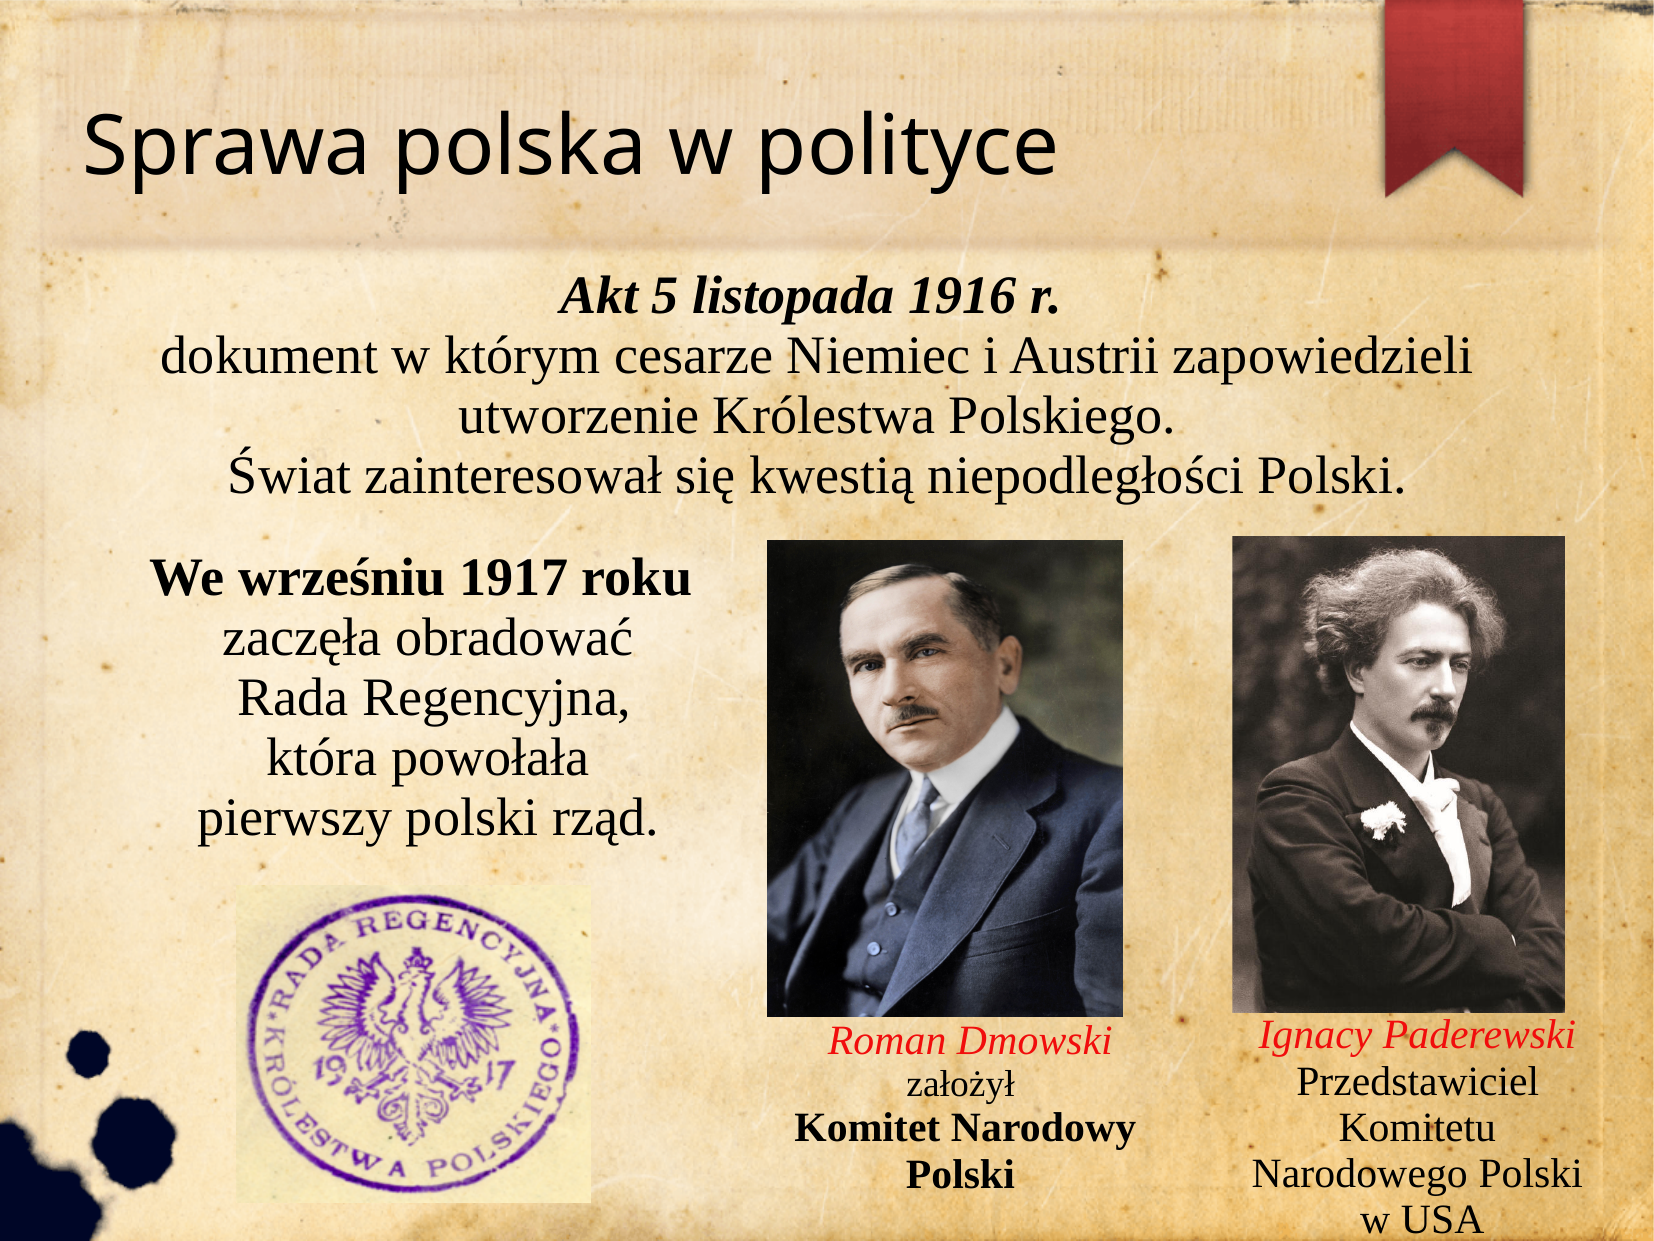

# Sprawa polska w polityce
Akt 5 listopada 1916 r.
dokument w którym cesarze Niemiec i Austrii zapowiedzieli utworzenie Królestwa Polskiego.
Świat zainteresował się kwestią niepodległości Polski.
We wrześniu 1917 roku
zaczęła obradować
 Rada Regencyjna,
 która powołała
pierwszy polski rząd.
Ignacy Paderewski
 Przedstawiciel Komitetu Narodowego Polski
 w USA
 Roman Dmowski
założył
Komitet Narodowy Polski